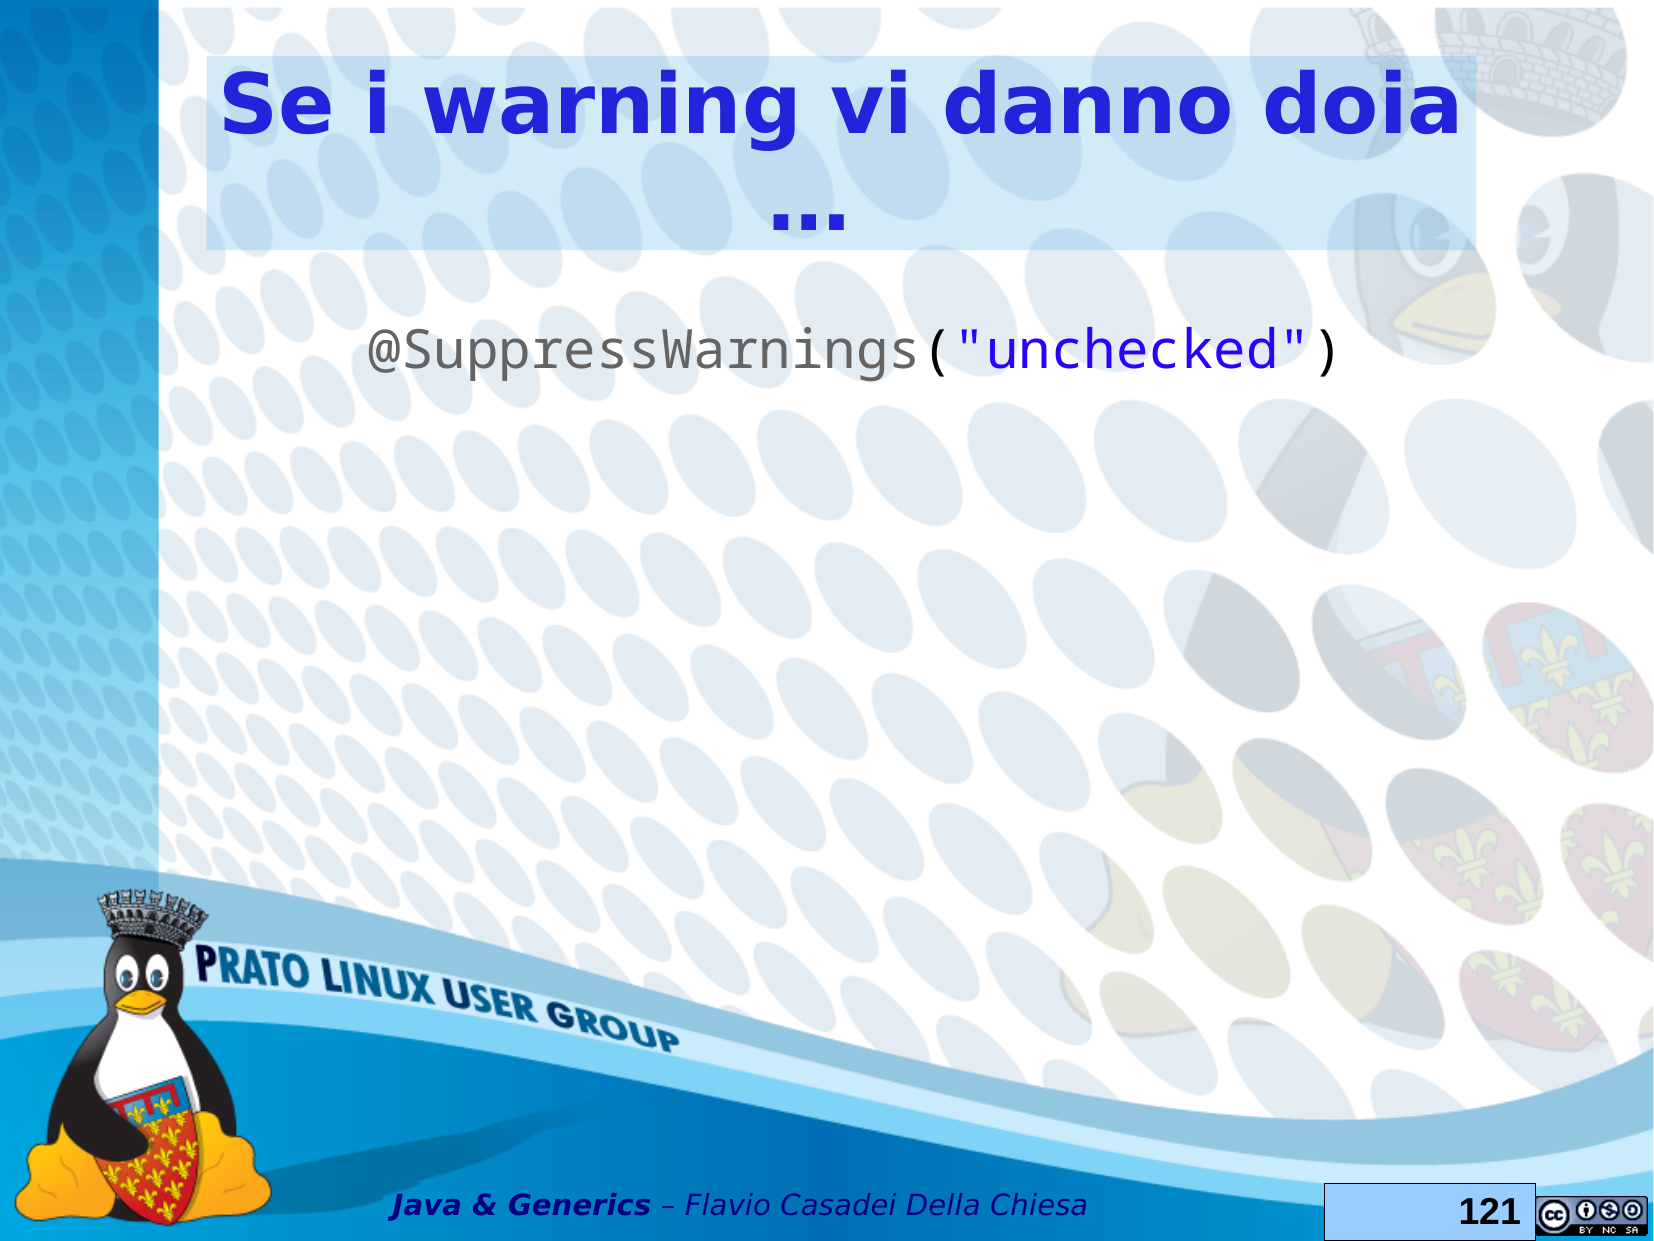

# Se i warning vi danno doia …
@SuppressWarnings("unchecked")